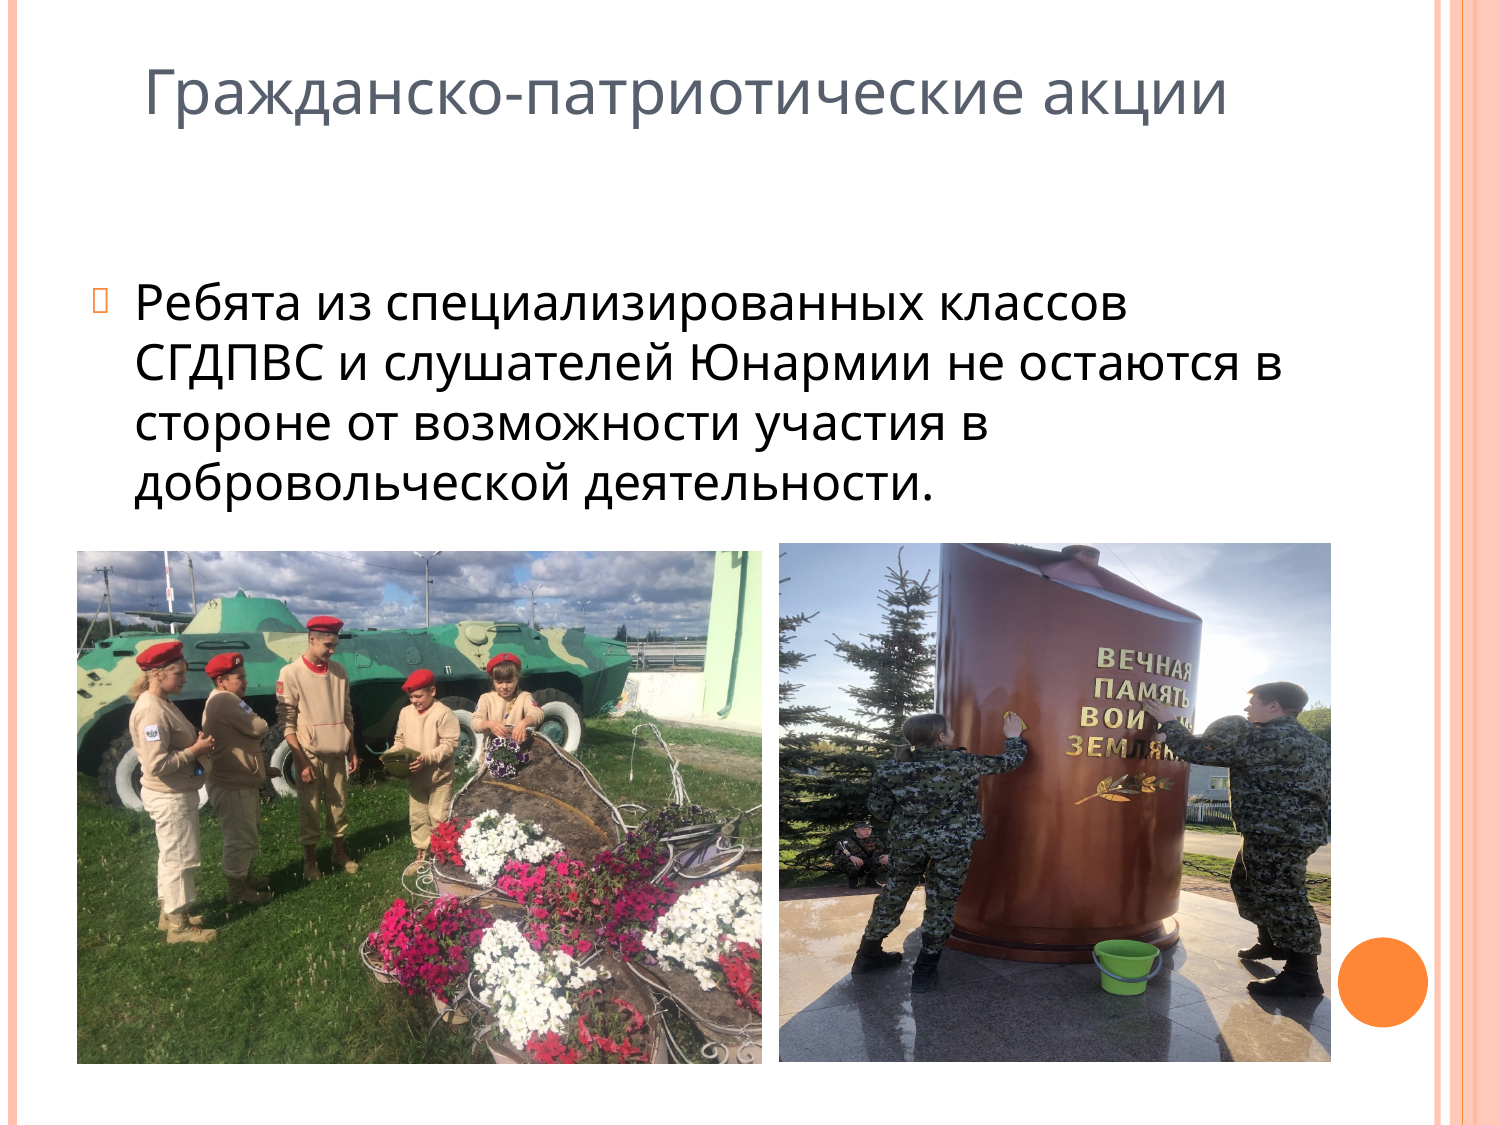

# Гражданско-патриотические акции
Ребята из специализированных классов СГДПВС и слушателей Юнармии не остаются в стороне от возможности участия в добровольческой деятельности.